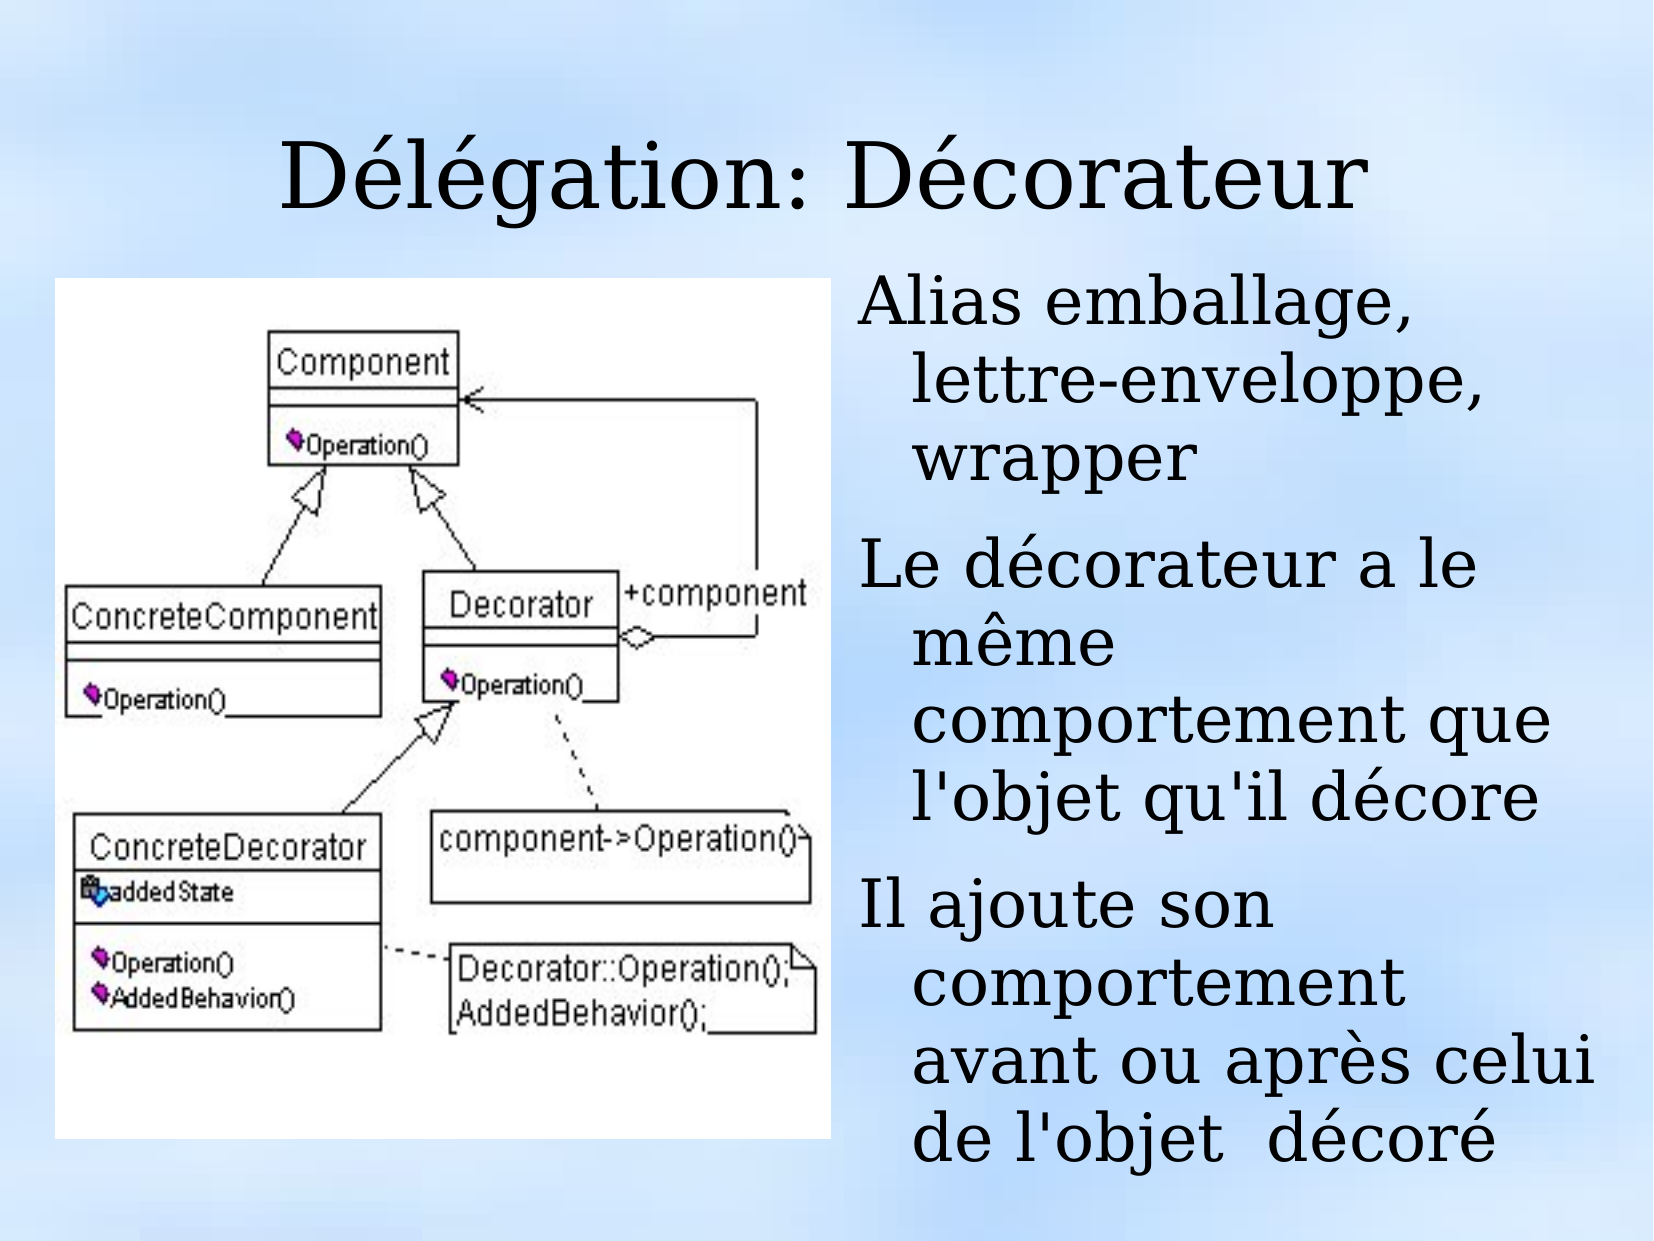

# Délégation: Décorateur
Alias emballage, lettre-enveloppe, wrapper
Le décorateur a le même comportement que l'objet qu'il décore
Il ajoute son comportement avant ou après celui de l'objet décoré